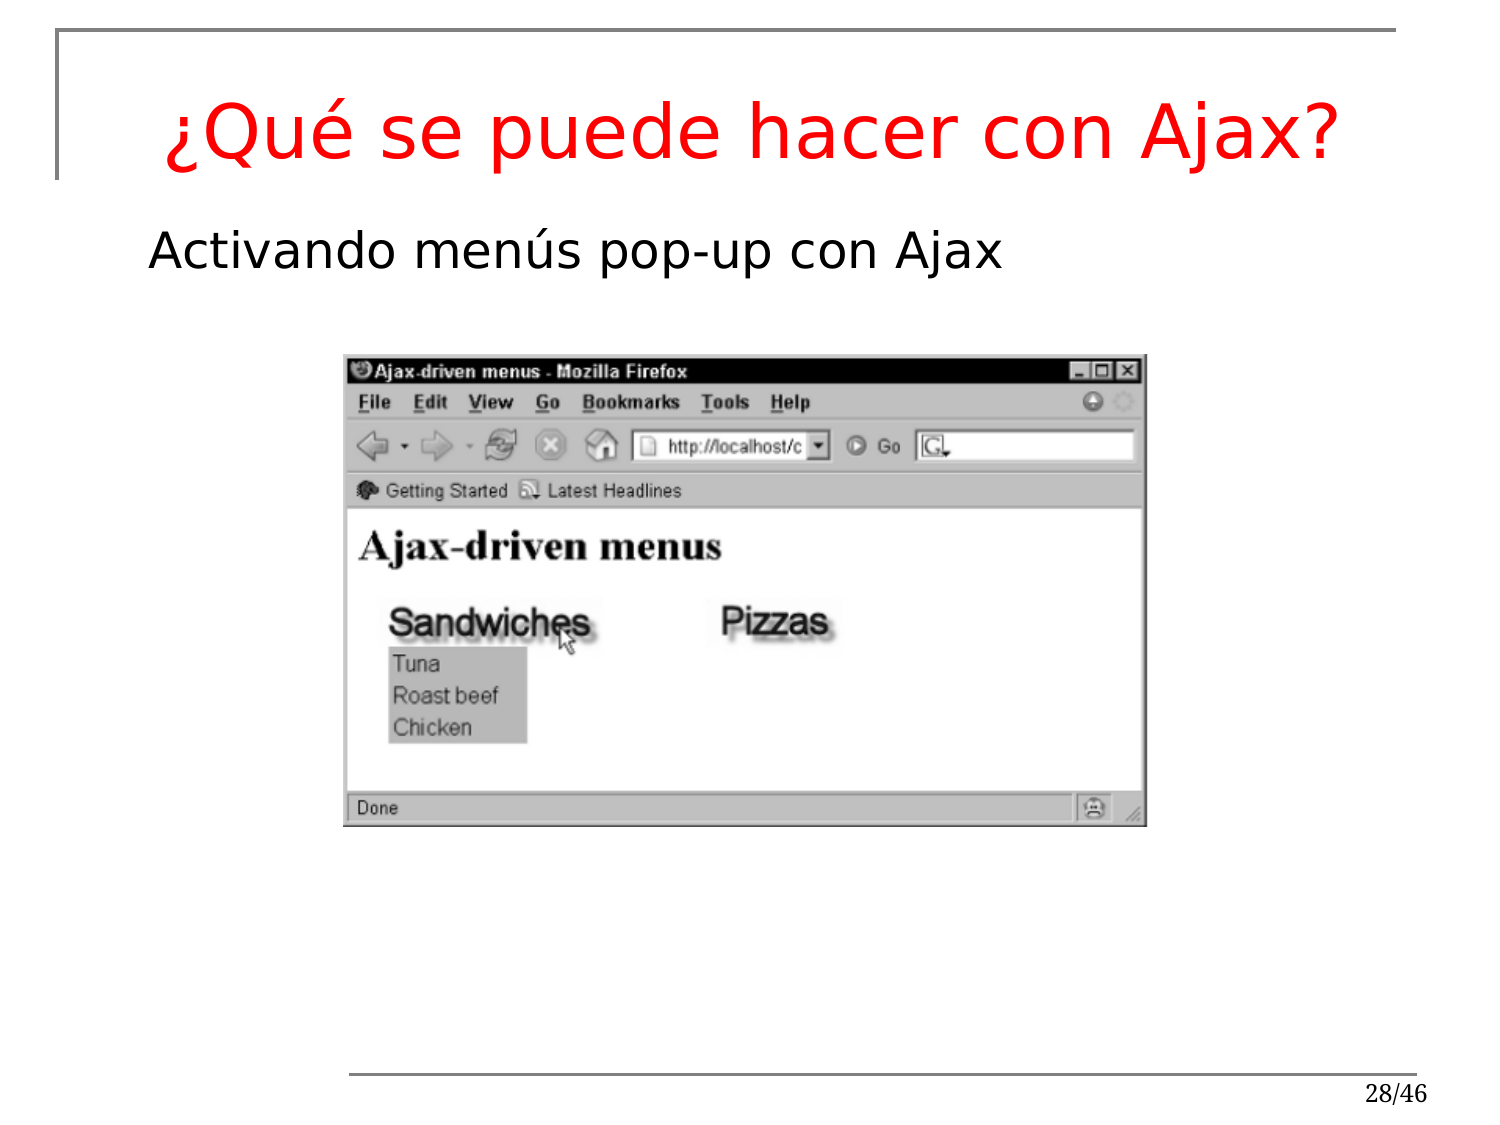

# ¿Qué se puede hacer con Ajax?
 Activando menús pop-up con Ajax